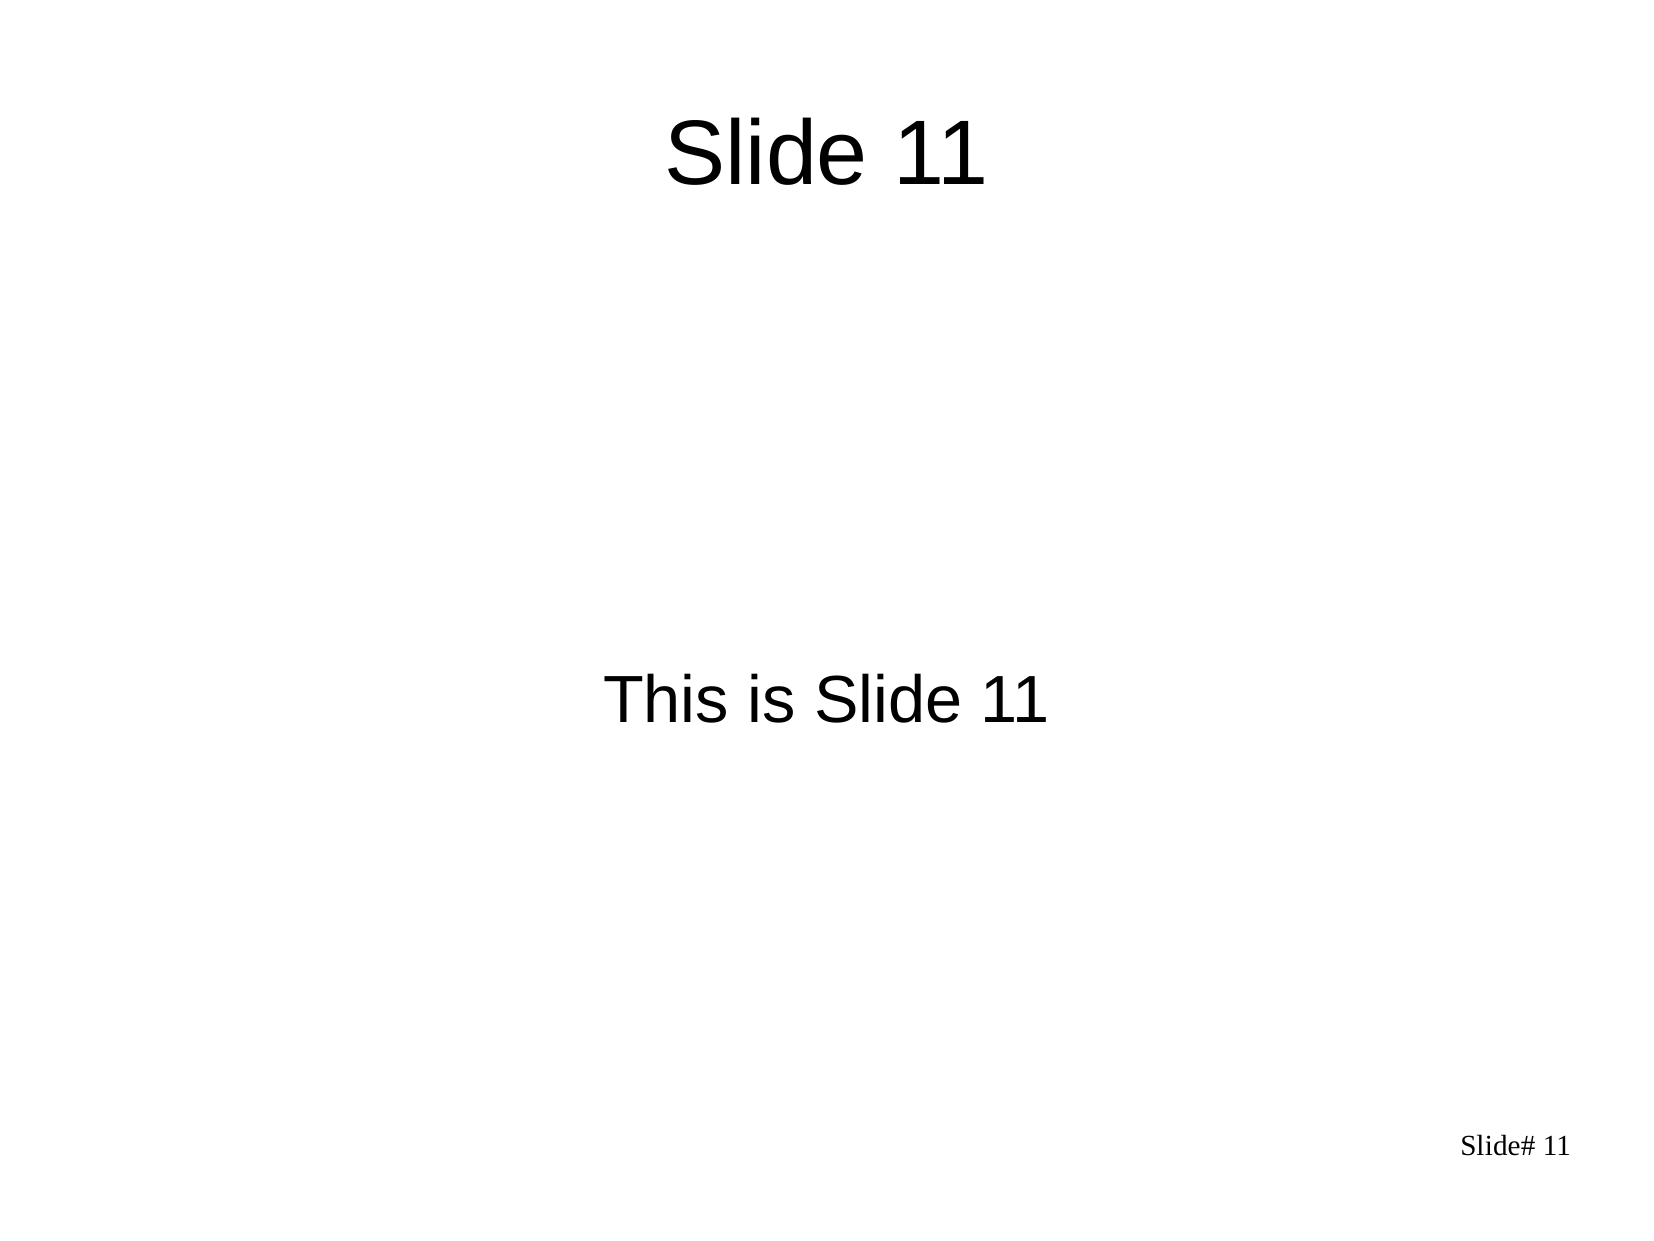

# Slide 11
This is Slide 11
11